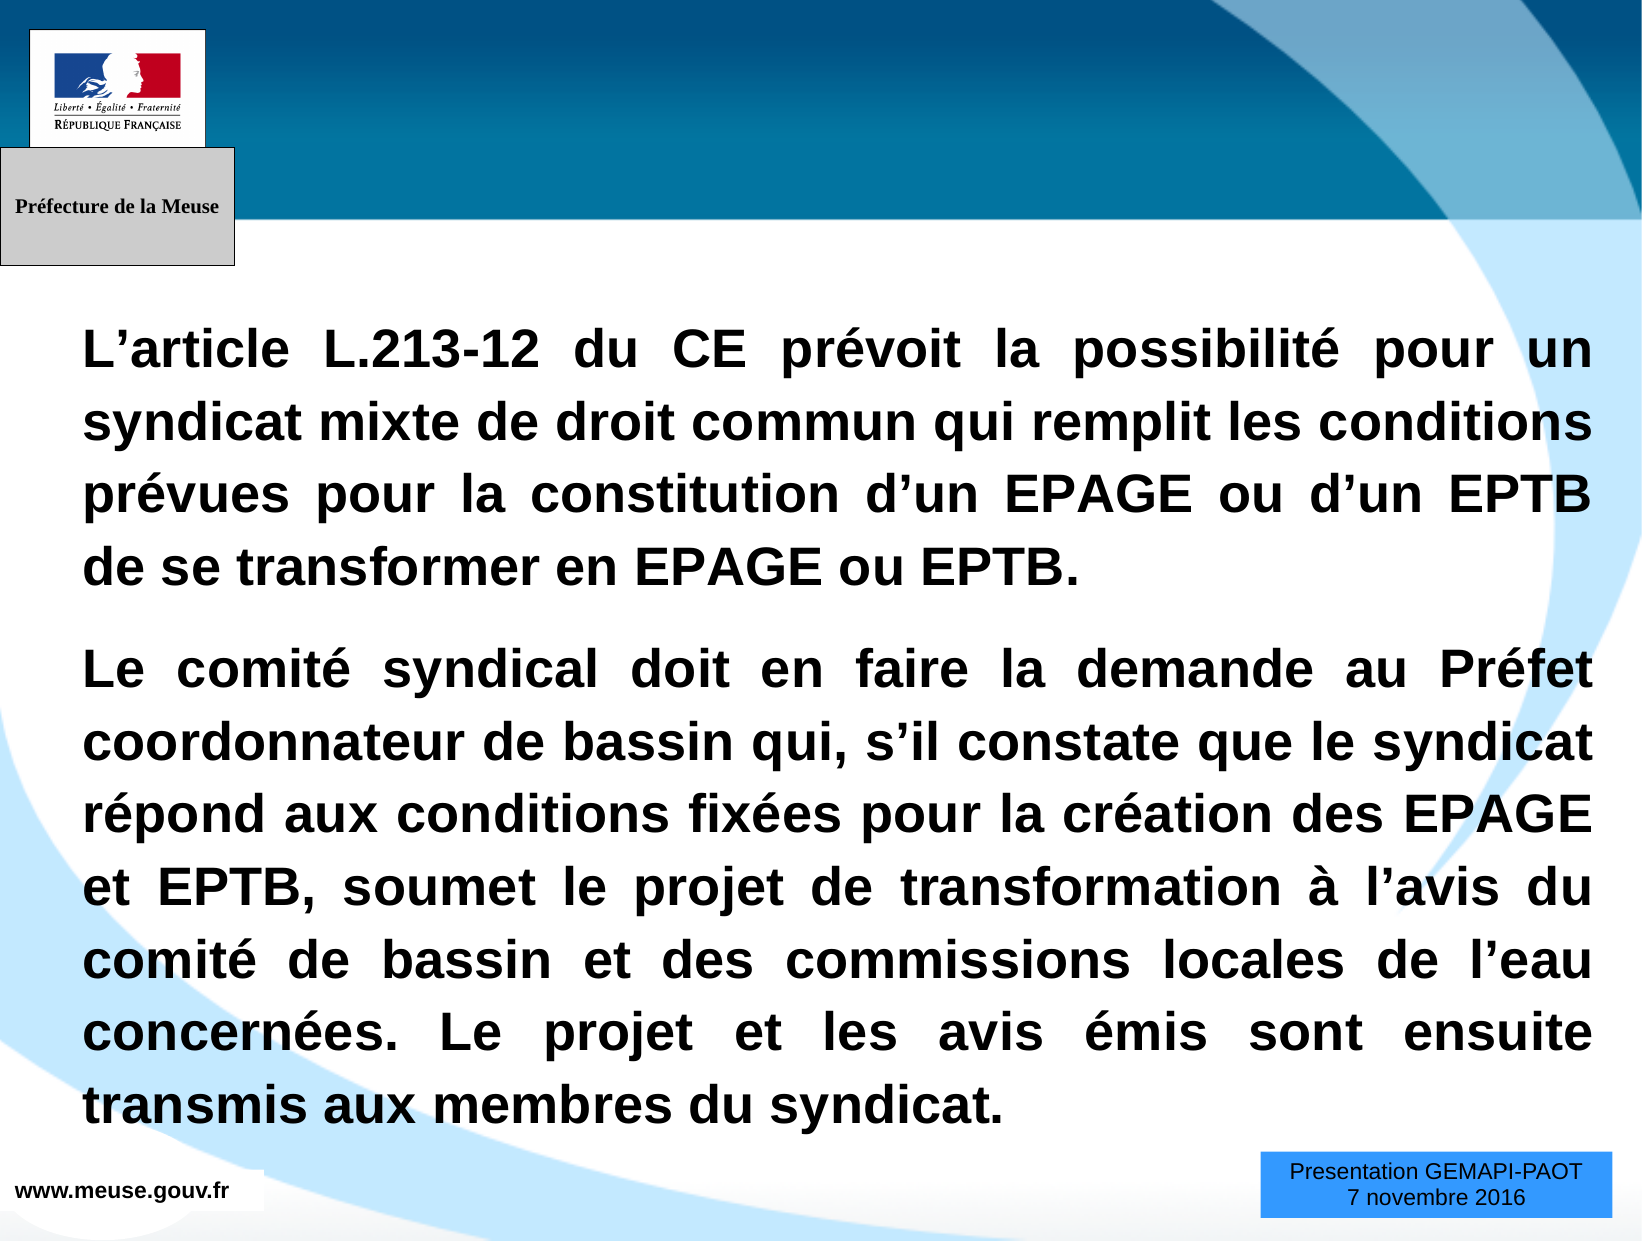

# L’article L.213-12 du CE prévoit la possibilité pour un syndicat mixte de droit commun qui remplit les conditions prévues pour la constitution d’un EPAGE ou d’un EPTB de se transformer en EPAGE ou EPTB.
Le comité syndical doit en faire la demande au Préfet coordonnateur de bassin qui, s’il constate que le syndicat répond aux conditions fixées pour la création des EPAGE et EPTB, soumet le projet de transformation à l’avis du comité de bassin et des commissions locales de l’eau concernées. Le projet et les avis émis sont ensuite transmis aux membres du syndicat.